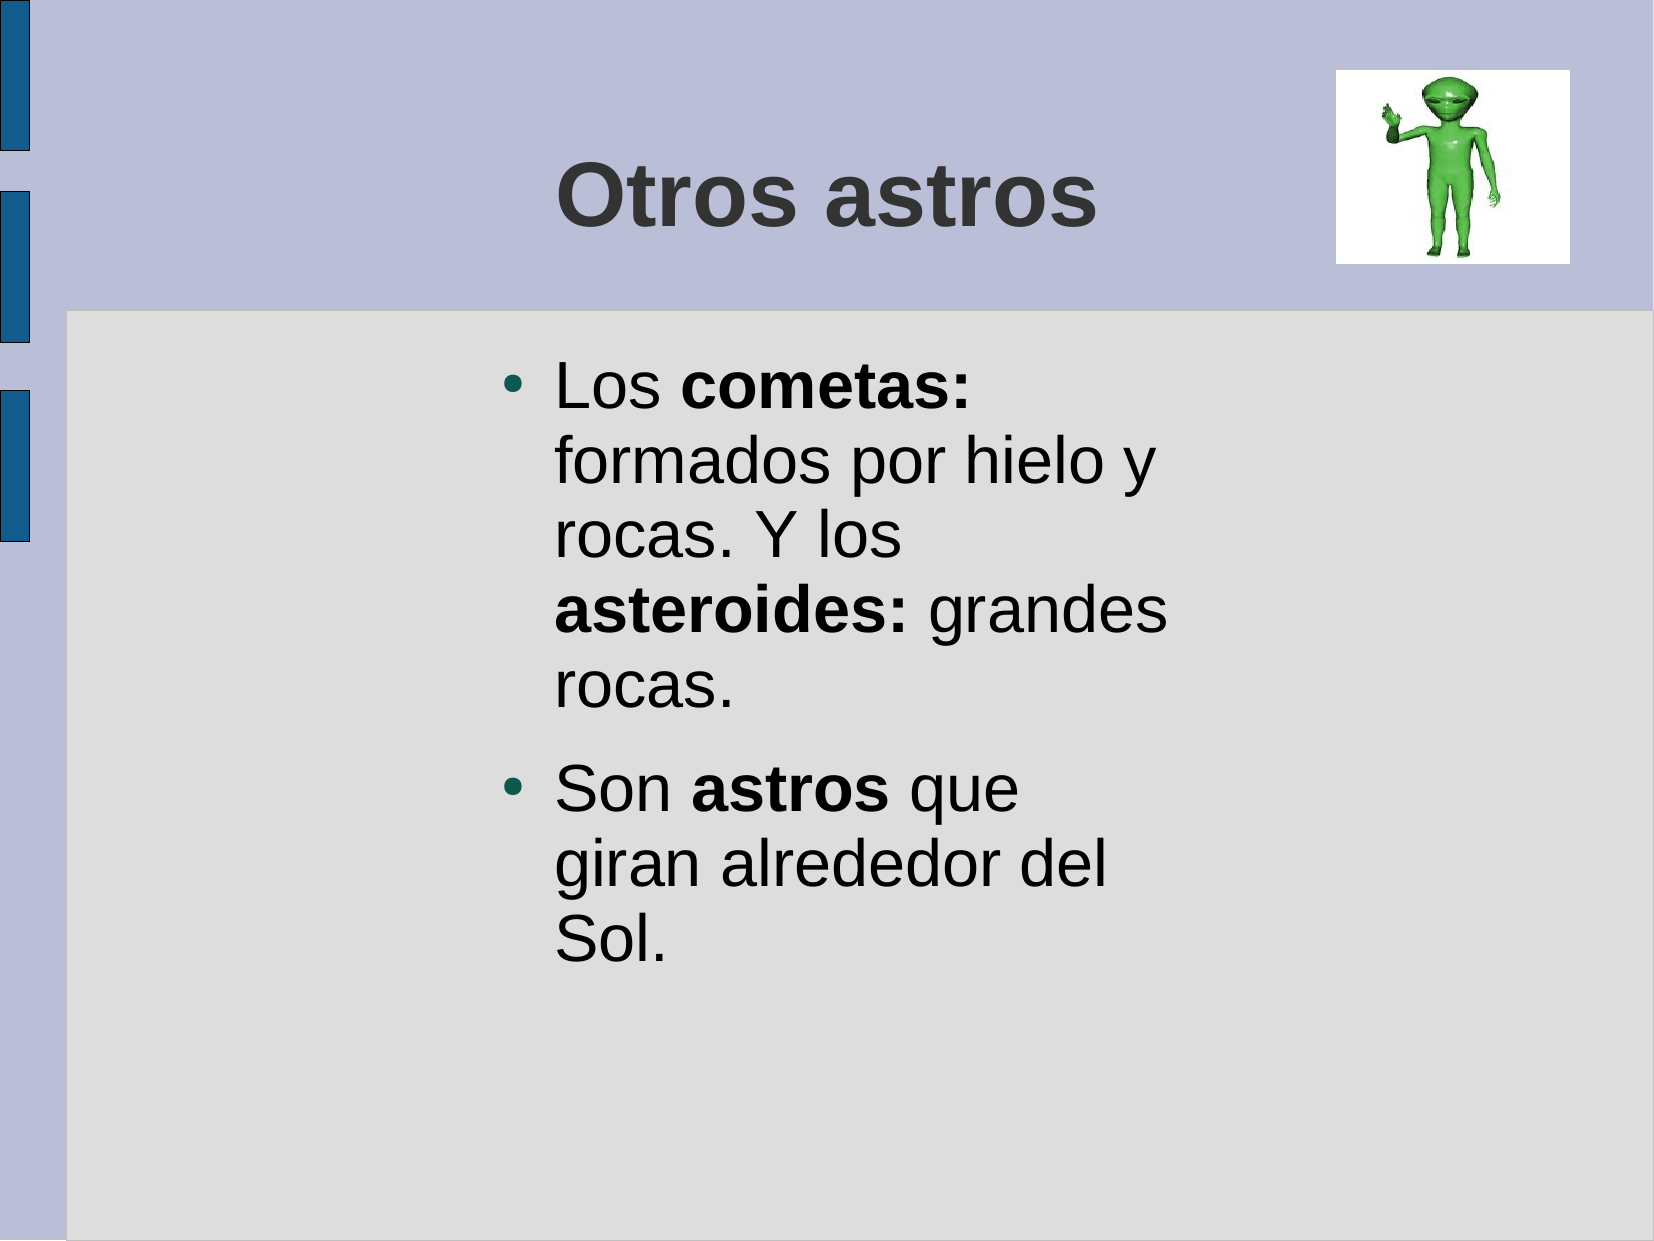

# Otros astros
Los cometas: formados por hielo y rocas. Y los asteroides: grandes rocas.
Son astros que giran alrededor del Sol.